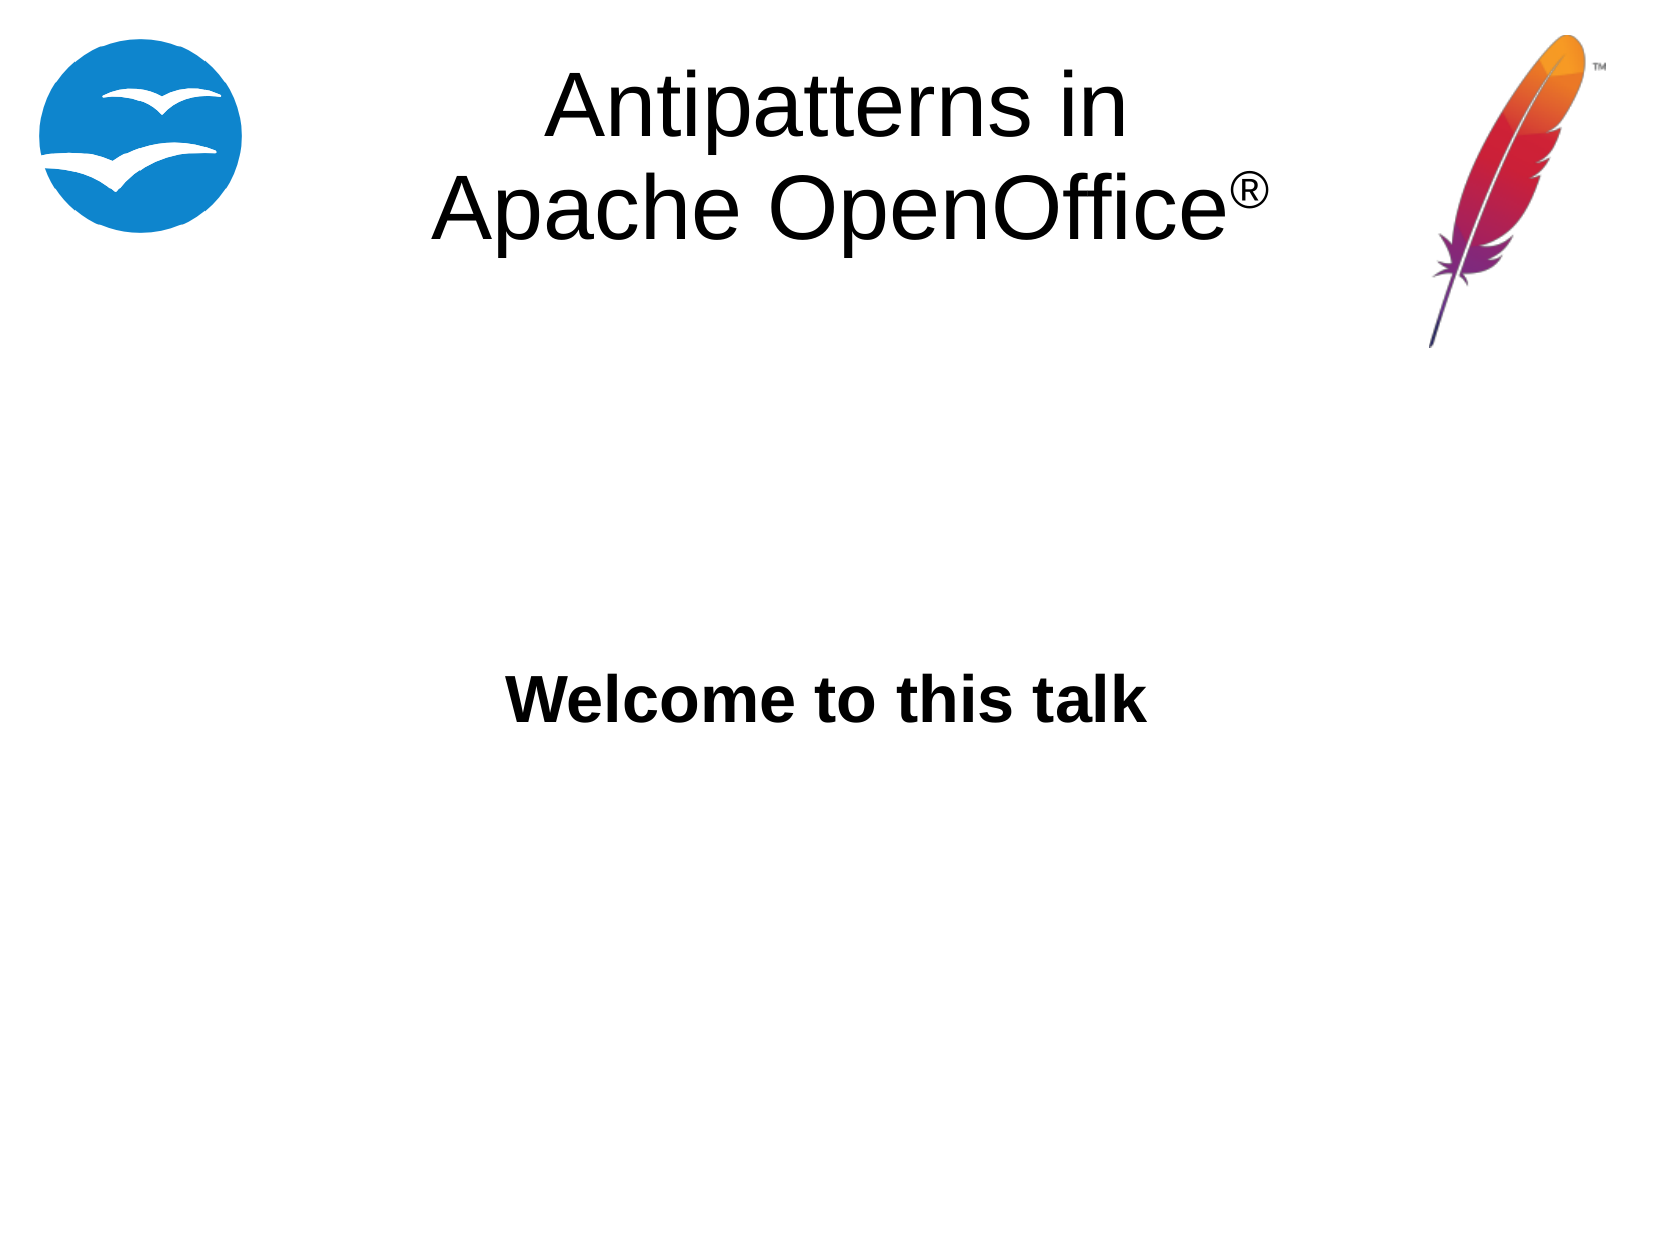

# Antipatterns in Apache OpenOffice®
Welcome to this talk